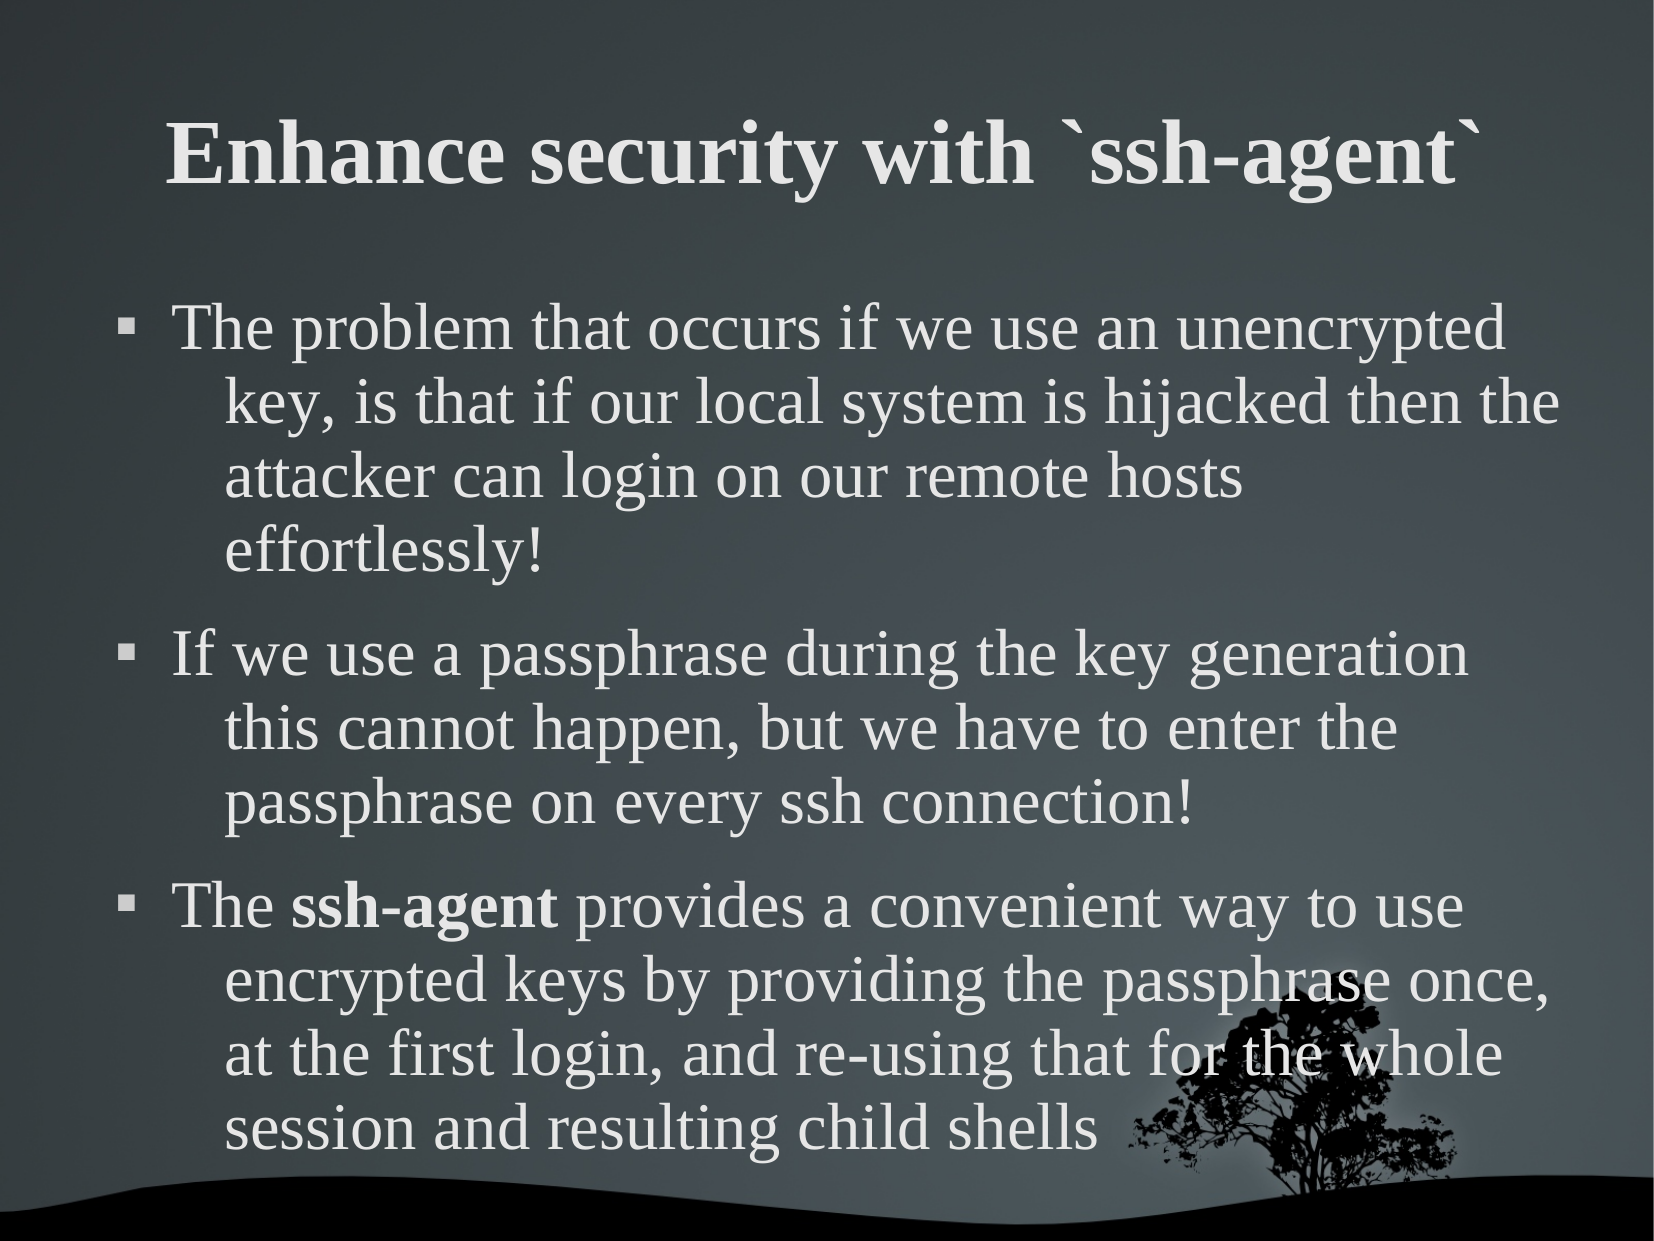

# Enhance security with `ssh-agent`
The problem that occurs if we use an unencrypted key, is that if our local system is hijacked then the attacker can login on our remote hosts effortlessly!
If we use a passphrase during the key generation this cannot happen, but we have to enter the passphrase on every ssh connection!
The ssh-agent provides a convenient way to use encrypted keys by providing the passphrase once, at the first login, and re-using that for the whole session and resulting child shells